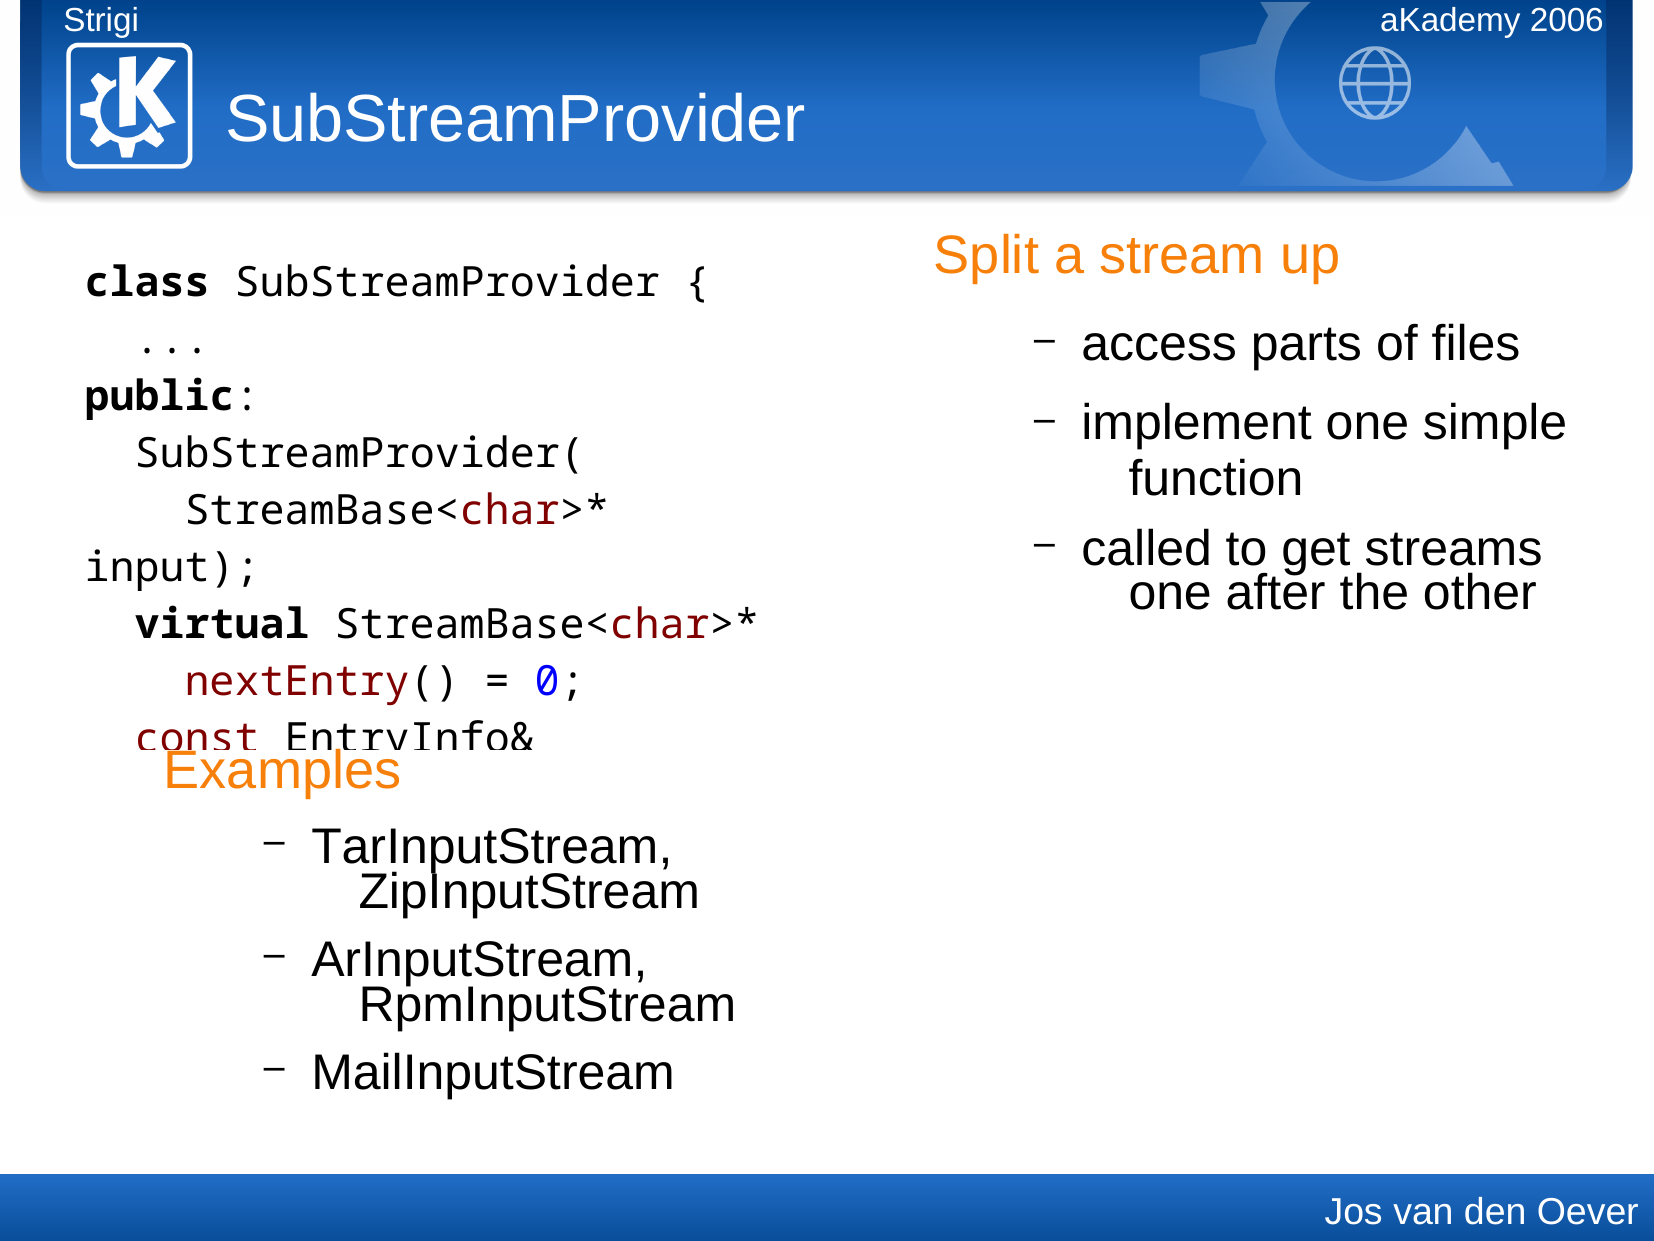

# SubStreamProvider
Split a stream up
access parts of files
implement one simple function
called to get streams one after the other
class SubStreamProvider {
 ...
public:
 SubStreamProvider(
 StreamBase<char>* input);
 virtual StreamBase<char>*
 nextEntry() = 0;
 const EntryInfo&
 getEntryInfo() const;
 ...
};
Examples
TarInputStream, ZipInputStream
ArInputStream, RpmInputStream
MailInputStream